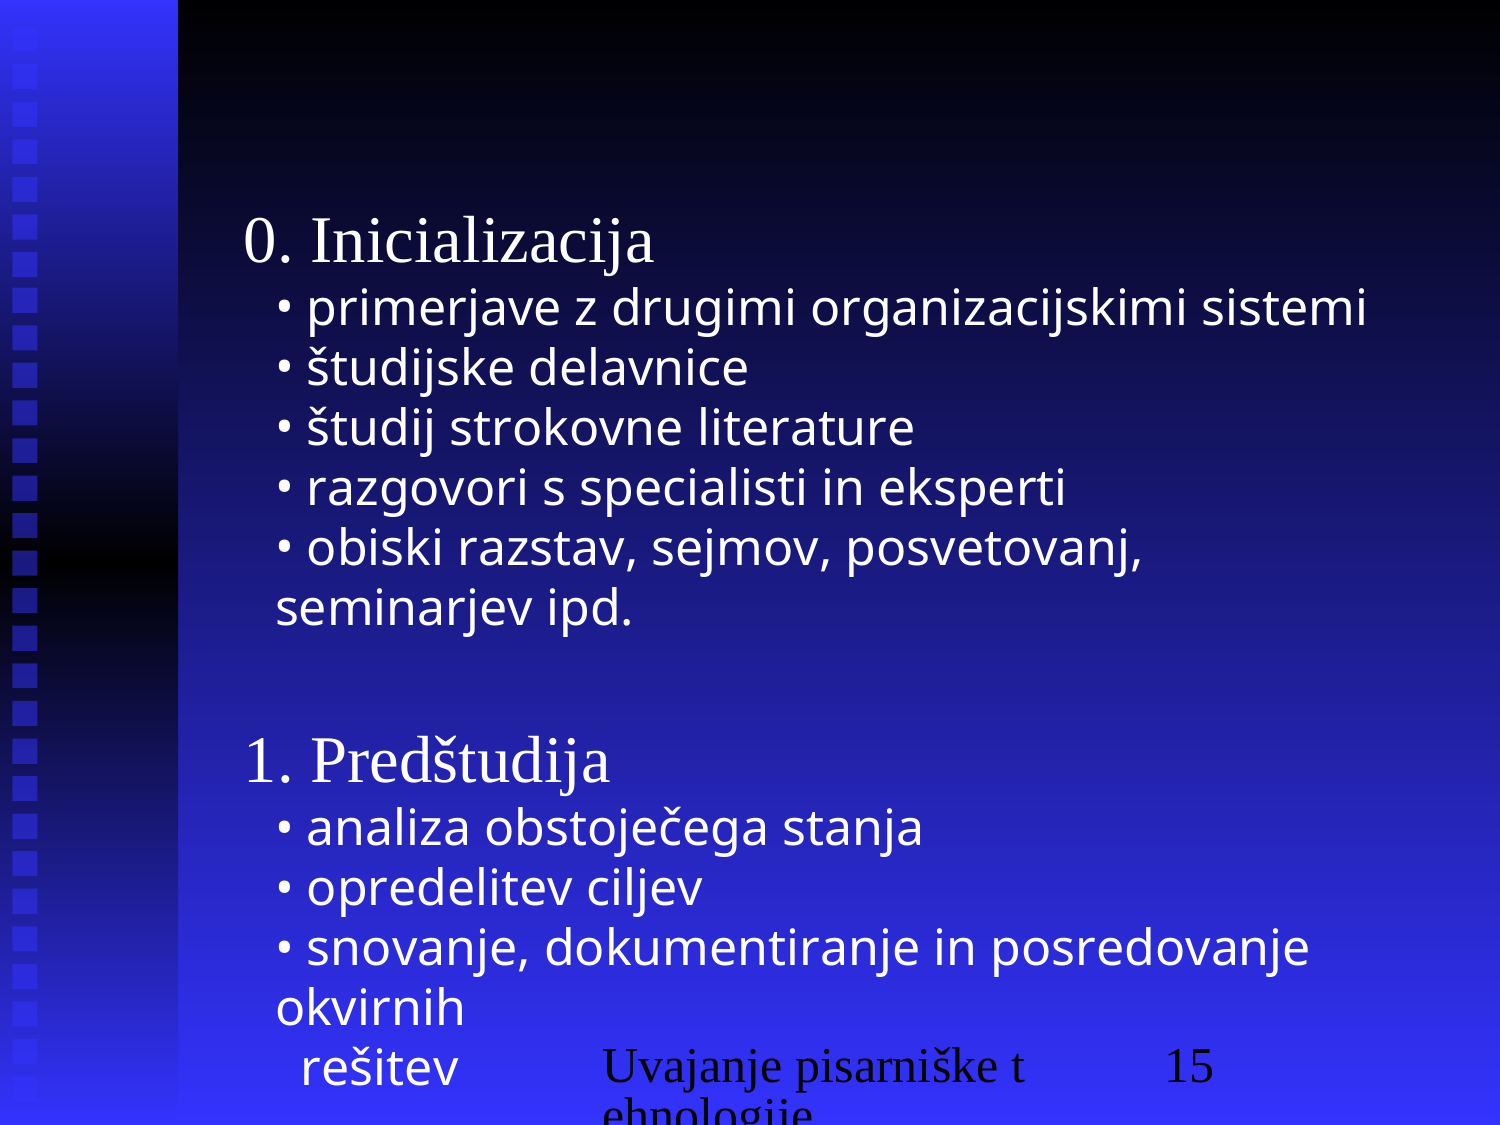

0. Inicializacija
 primerjave z drugimi organizacijskimi sistemi
 študijske delavnice
 študij strokovne literature
 razgovori s specialisti in eksperti
 obiski razstav, sejmov, posvetovanj, seminarjev ipd.
1. Predštudija
 analiza obstoječega stanja
 opredelitev ciljev
 snovanje, dokumentiranje in posredovanje okvirnih
 rešitev
Uvajanje pisarniške tehnologije
15